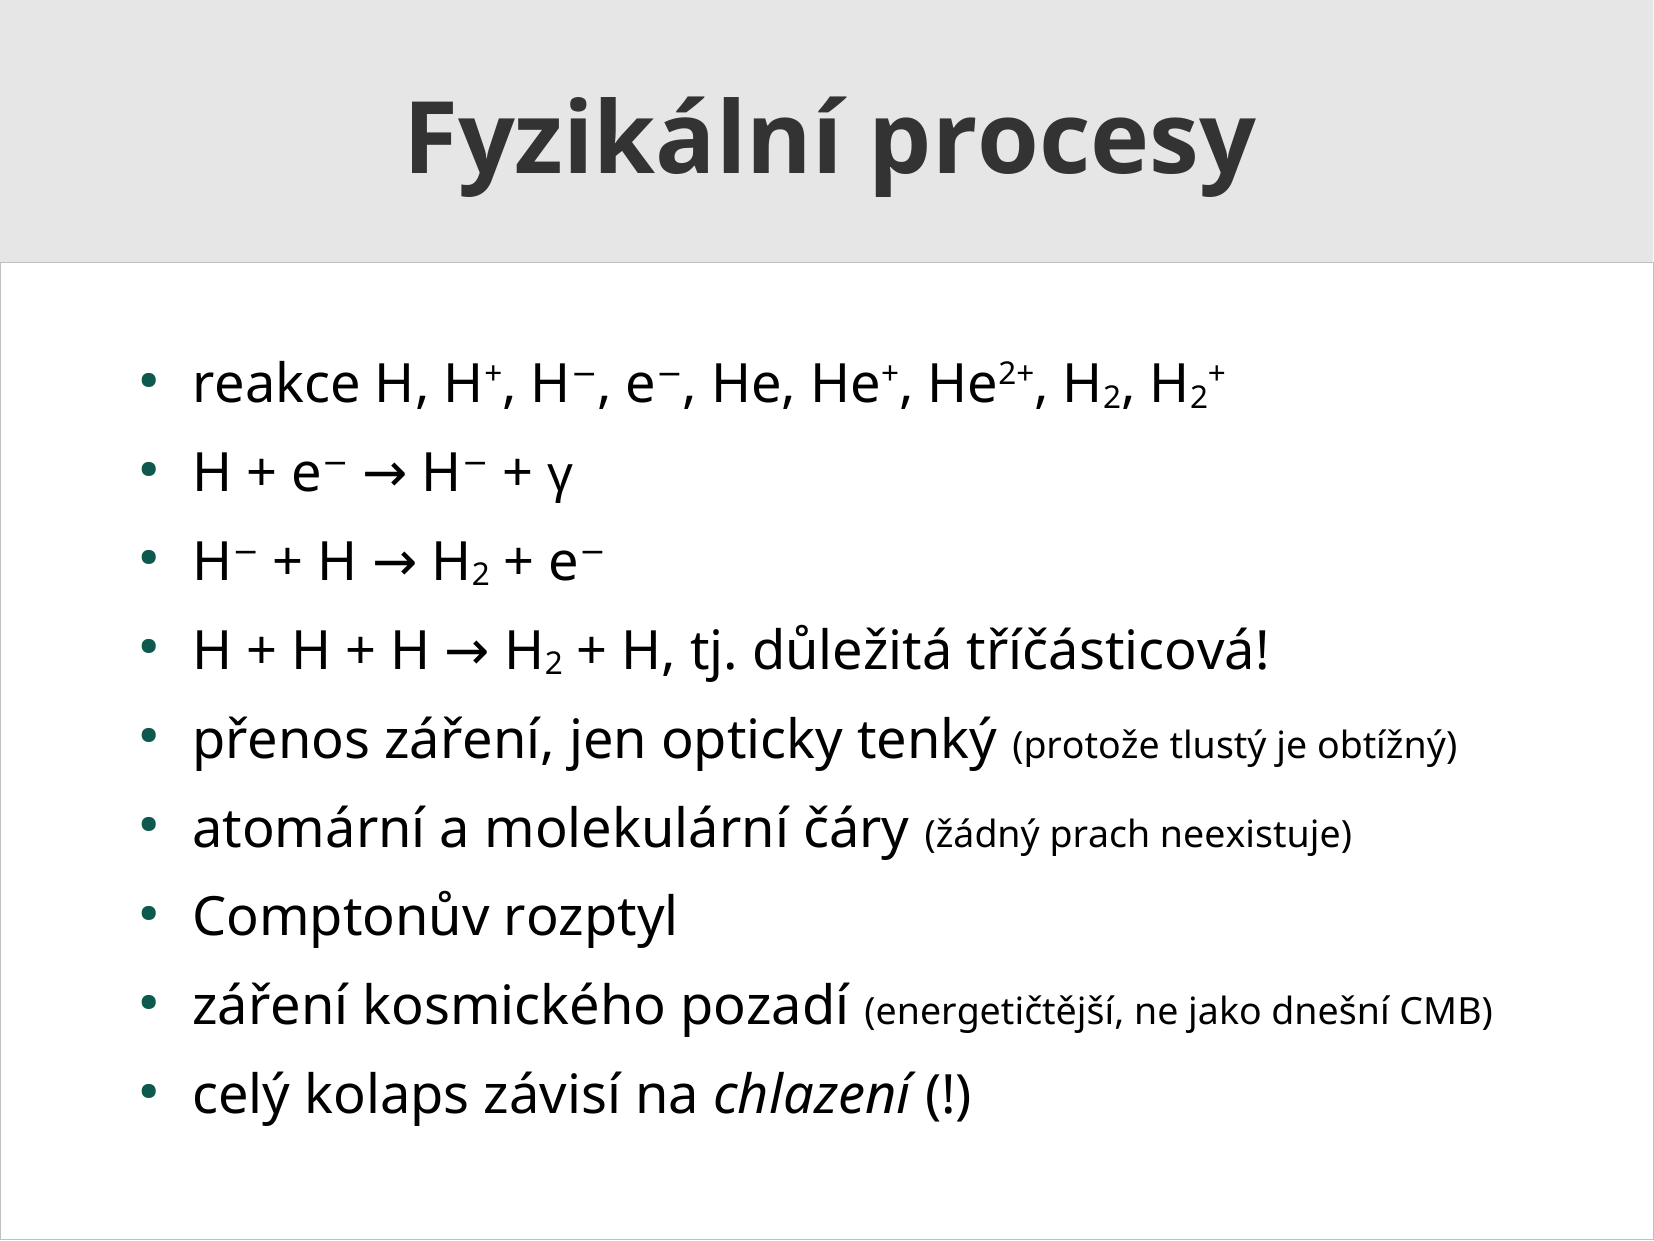

# Fyzikální procesy
reakce H, H+, H−, e−, He, He+, He2+, H2, H2+
H + e− → H− + γ
H− + H → H2 + e−
H + H + H → H2 + H, tj. důležitá tříčásticová!
přenos záření, jen opticky tenký (protože tlustý je obtížný)
atomární a molekulární čáry (žádný prach neexistuje)
Comptonův rozptyl
záření kosmického pozadí (energetičtější, ne jako dnešní CMB)
celý kolaps závisí na chlazení (!)